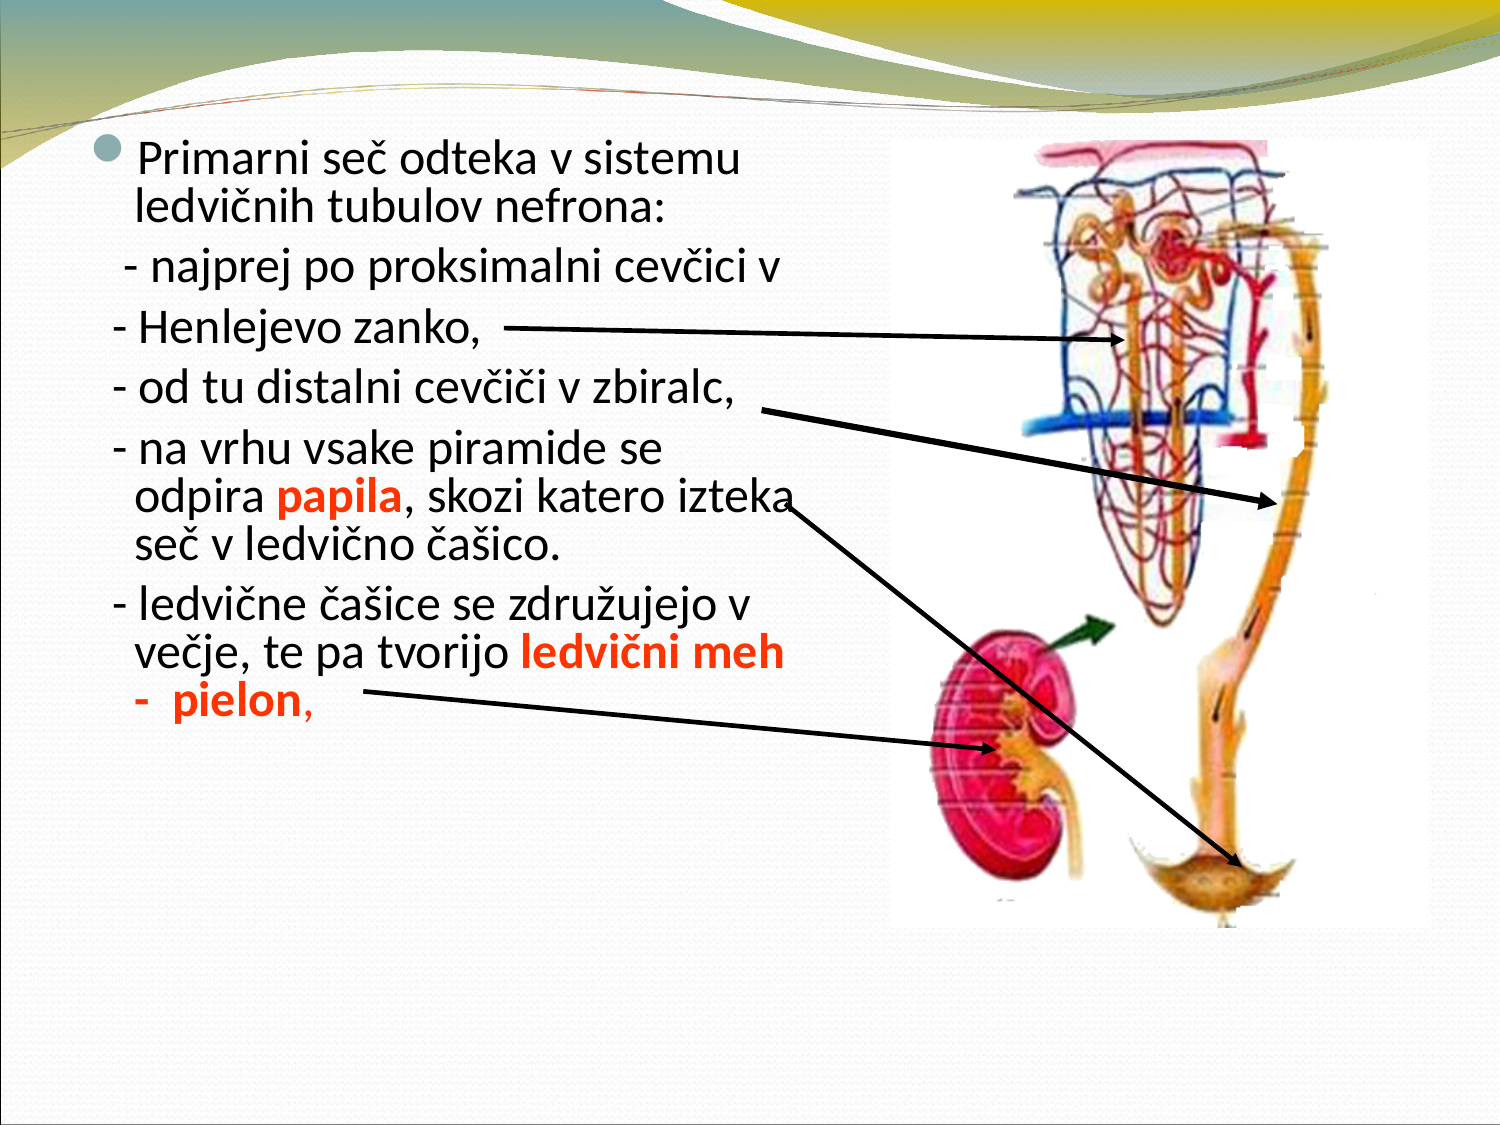

Primarni seč odteka v sistemu ledvičnih tubulov nefrona:
 - najprej po proksimalni cevčici v
 - Henlejevo zanko,
 - od tu distalni cevčiči v zbiralc,
 - na vrhu vsake piramide se odpira papila, skozi katero izteka seč v ledvično čašico.
 - ledvične čašice se združujejo v večje, te pa tvorijo ledvični meh - pielon,